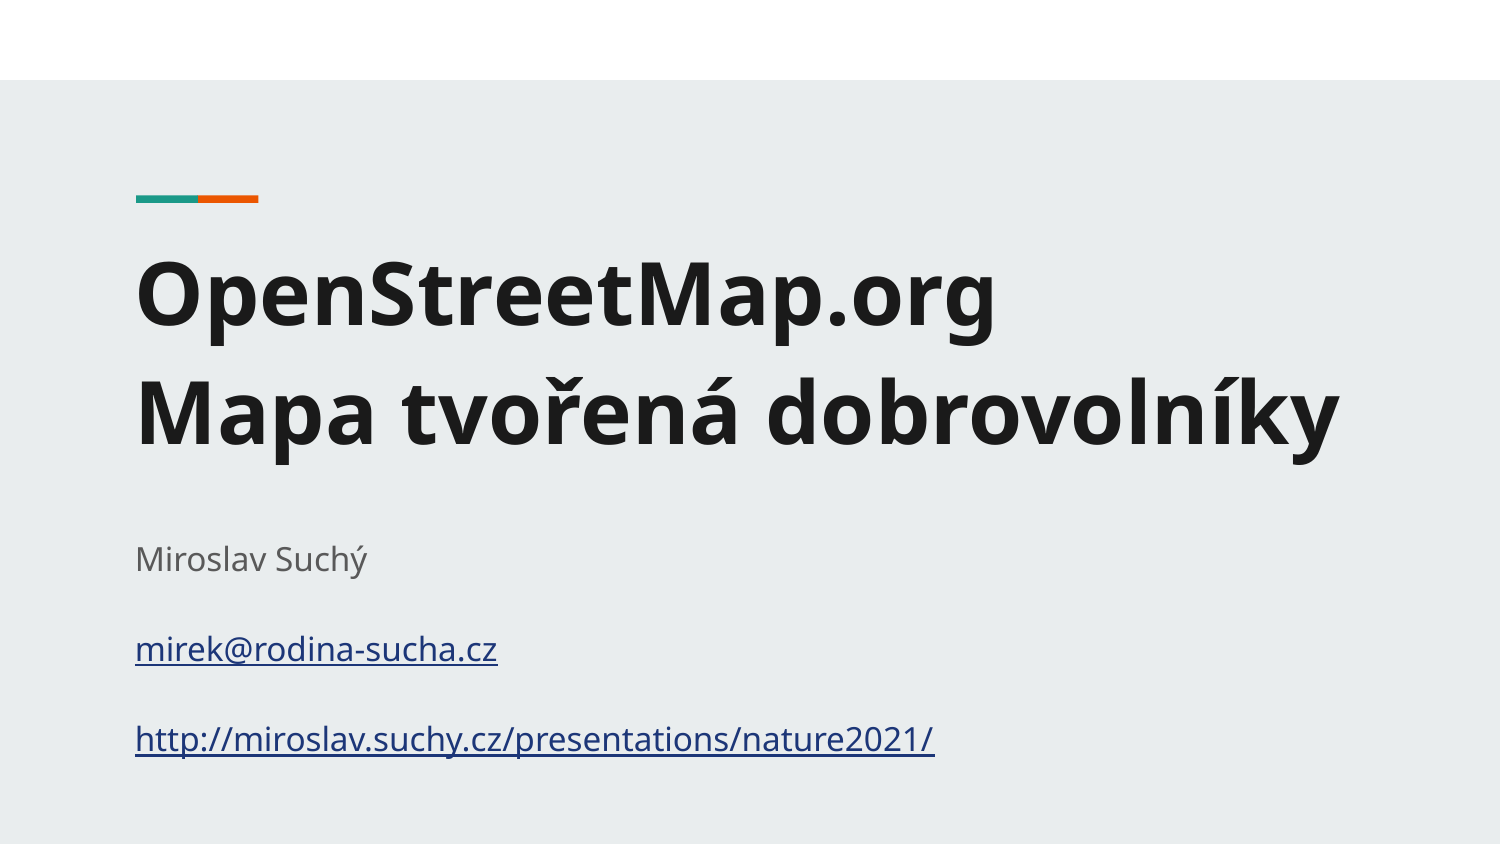

# OpenStreetMap.org Mapa tvořená dobrovolníky
Miroslav Suchý
mirek@rodina-sucha.cz
http://miroslav.suchy.cz/presentations/nature2021/